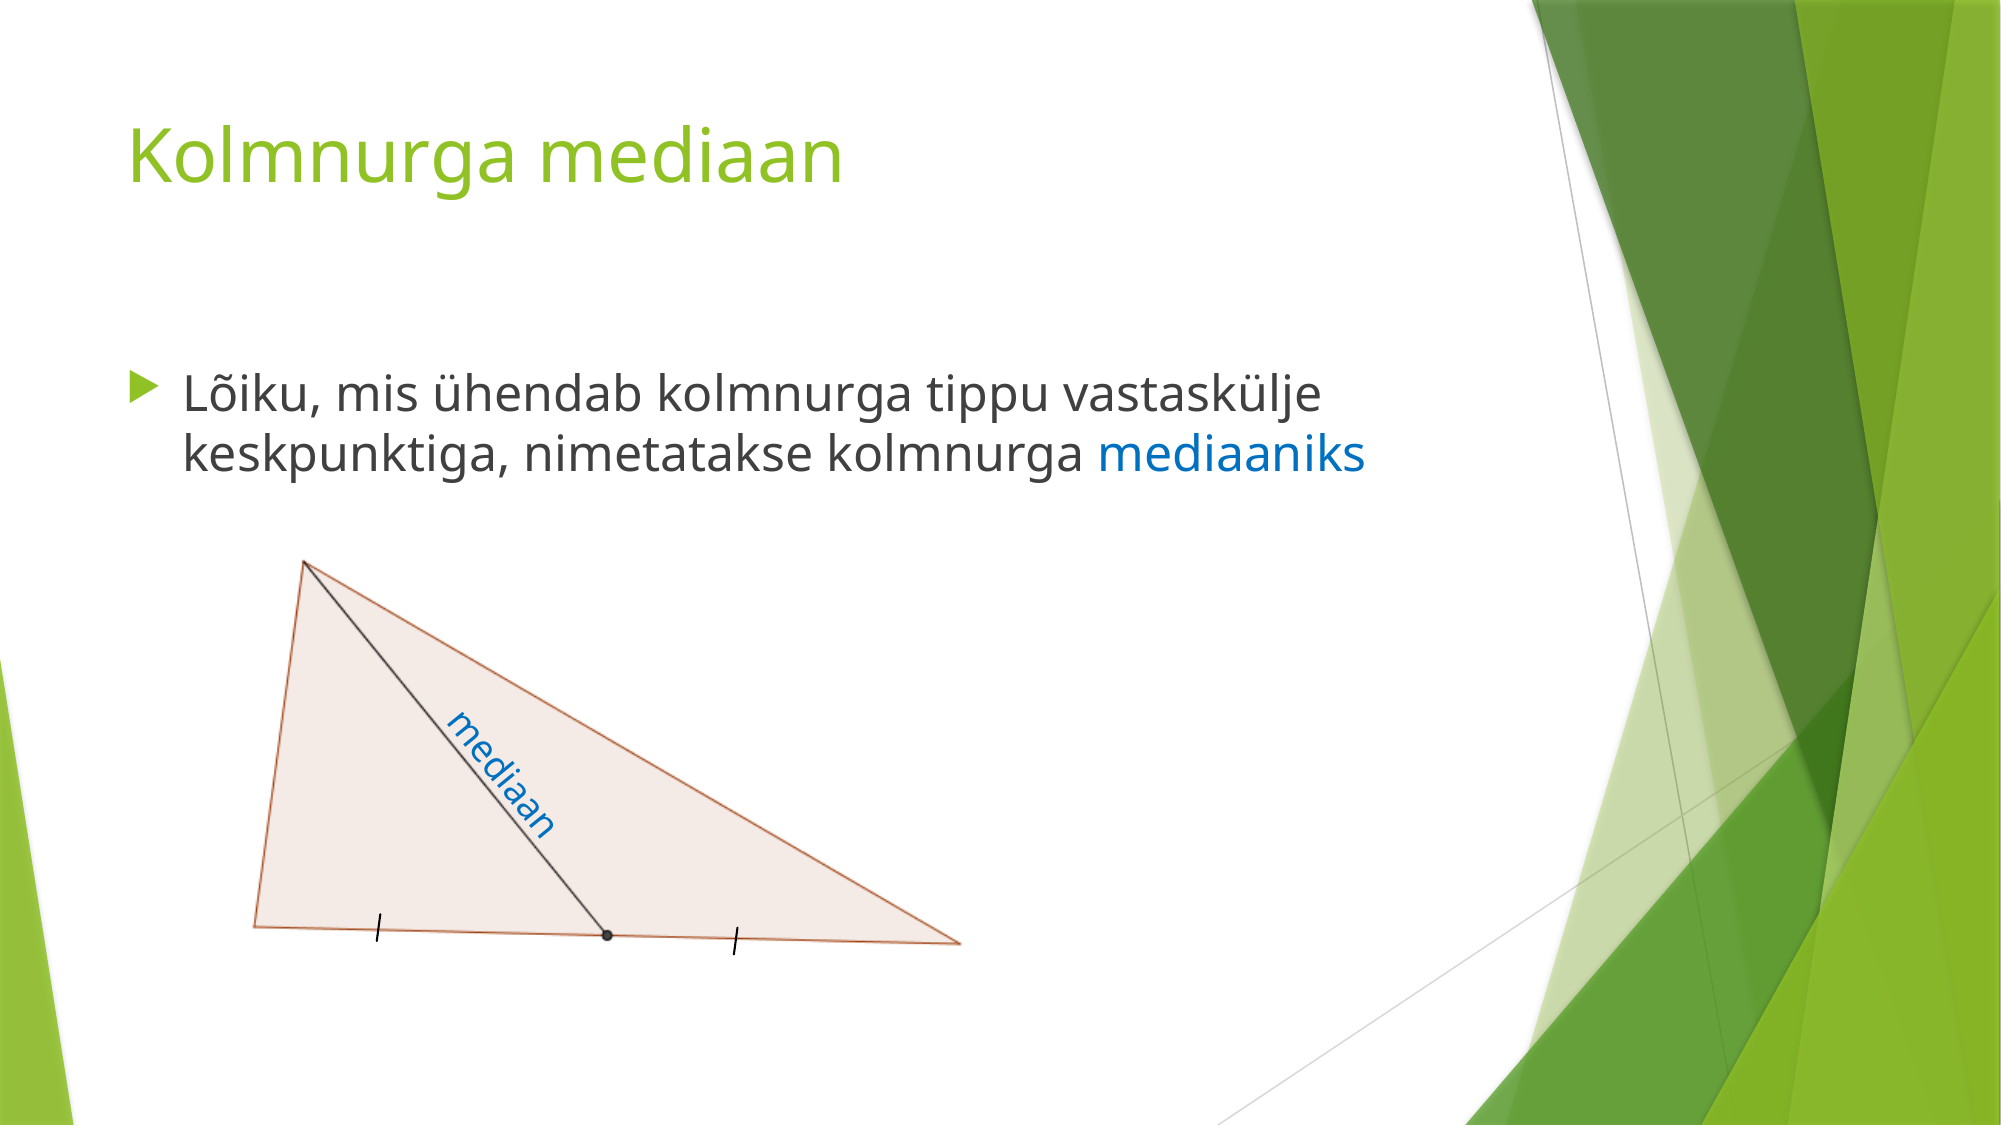

# Kolmnurga mediaan
Lõiku, mis ühendab kolmnurga tippu vastaskülje keskpunktiga, nimetatakse kolmnurga mediaaniks
mediaan